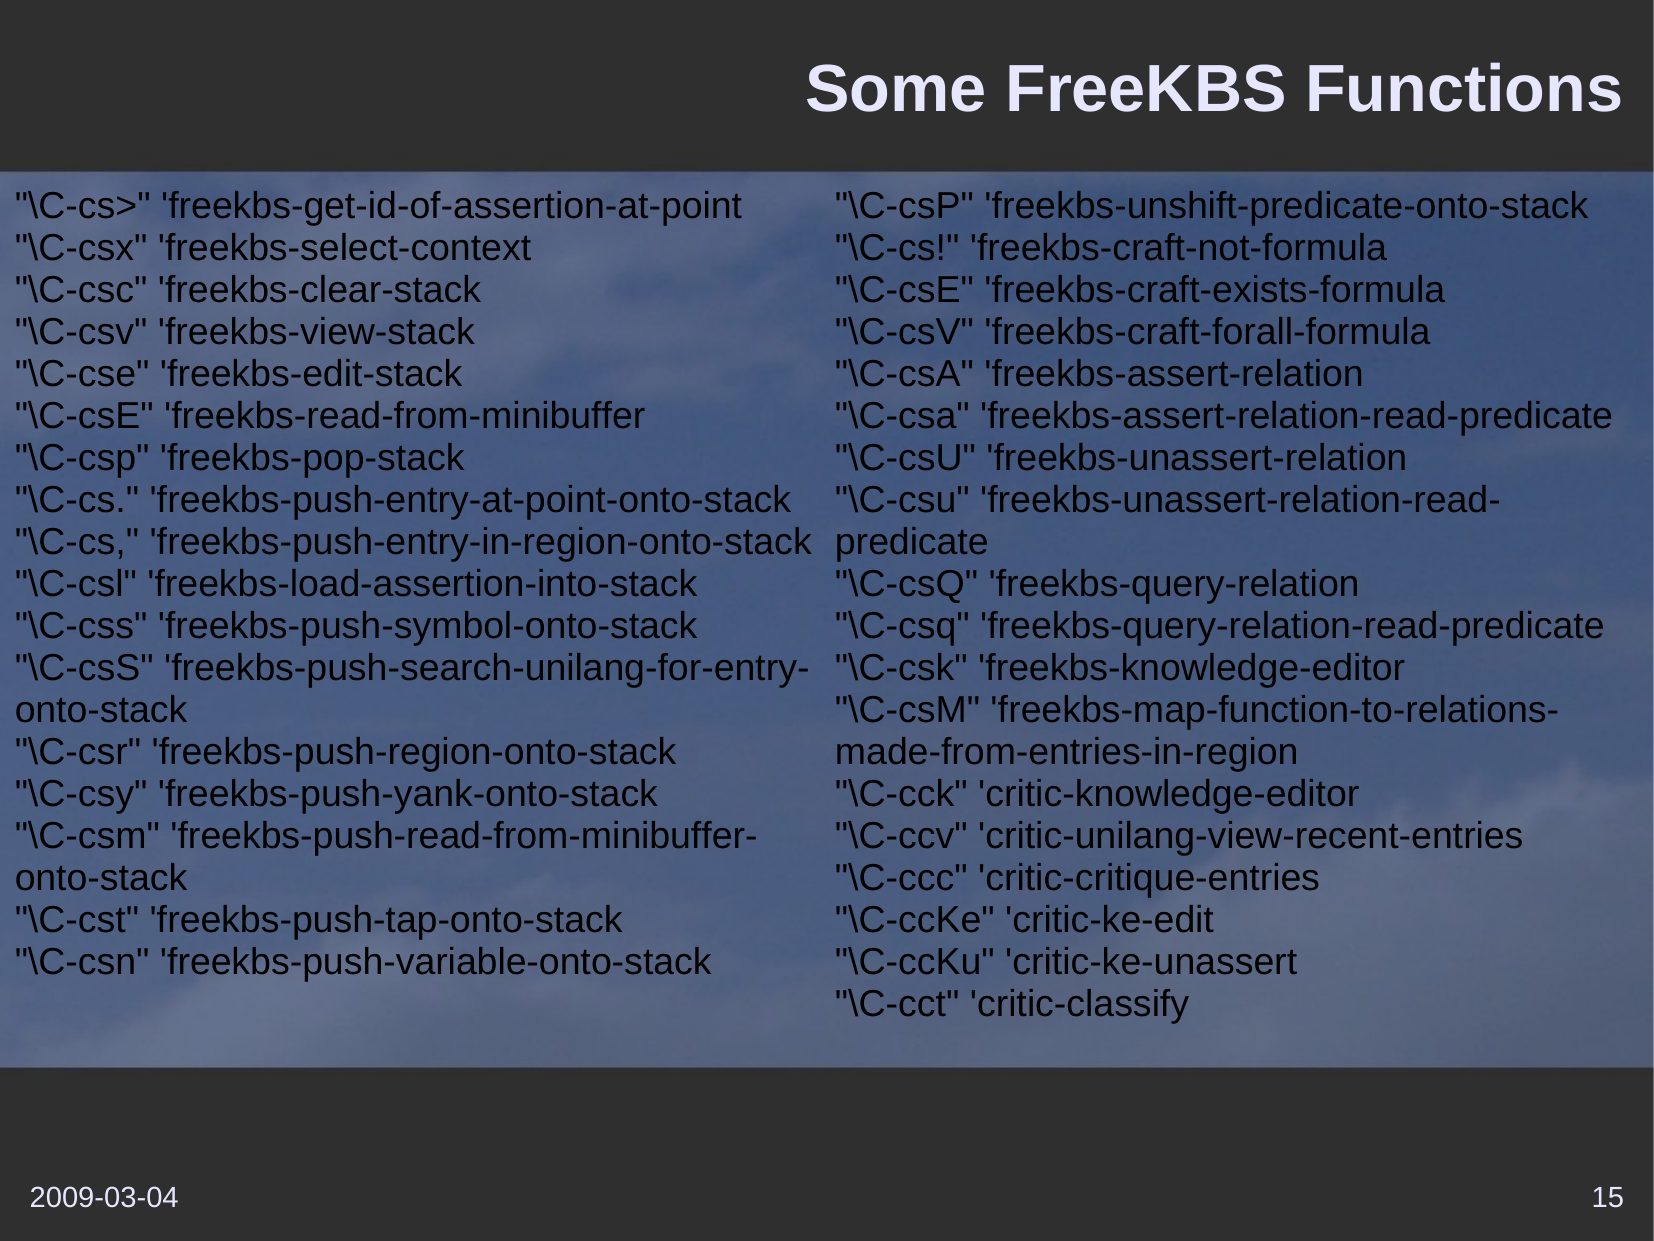

# Some FreeKBS Functions
"\C-cs>" 'freekbs-get-id-of-assertion-at-point
"\C-csx" 'freekbs-select-context
"\C-csc" 'freekbs-clear-stack
"\C-csv" 'freekbs-view-stack
"\C-cse" 'freekbs-edit-stack
"\C-csE" 'freekbs-read-from-minibuffer
"\C-csp" 'freekbs-pop-stack
"\C-cs." 'freekbs-push-entry-at-point-onto-stack
"\C-cs," 'freekbs-push-entry-in-region-onto-stack
"\C-csl" 'freekbs-load-assertion-into-stack
"\C-css" 'freekbs-push-symbol-onto-stack
"\C-csS" 'freekbs-push-search-unilang-for-entry-onto-stack
"\C-csr" 'freekbs-push-region-onto-stack
"\C-csy" 'freekbs-push-yank-onto-stack
"\C-csm" 'freekbs-push-read-from-minibuffer-onto-stack
"\C-cst" 'freekbs-push-tap-onto-stack
"\C-csn" 'freekbs-push-variable-onto-stack
"\C-csP" 'freekbs-unshift-predicate-onto-stack
"\C-cs!" 'freekbs-craft-not-formula
"\C-csE" 'freekbs-craft-exists-formula
"\C-csV" 'freekbs-craft-forall-formula
"\C-csA" 'freekbs-assert-relation
"\C-csa" 'freekbs-assert-relation-read-predicate
"\C-csU" 'freekbs-unassert-relation
"\C-csu" 'freekbs-unassert-relation-read-predicate
"\C-csQ" 'freekbs-query-relation
"\C-csq" 'freekbs-query-relation-read-predicate
"\C-csk" 'freekbs-knowledge-editor
"\C-csM" 'freekbs-map-function-to-relations-made-from-entries-in-region
"\C-cck" 'critic-knowledge-editor
"\C-ccv" 'critic-unilang-view-recent-entries
"\C-ccc" 'critic-critique-entries
"\C-ccKe" 'critic-ke-edit
"\C-ccKu" 'critic-ke-unassert
"\C-cct" 'critic-classify
2009-03-04
15